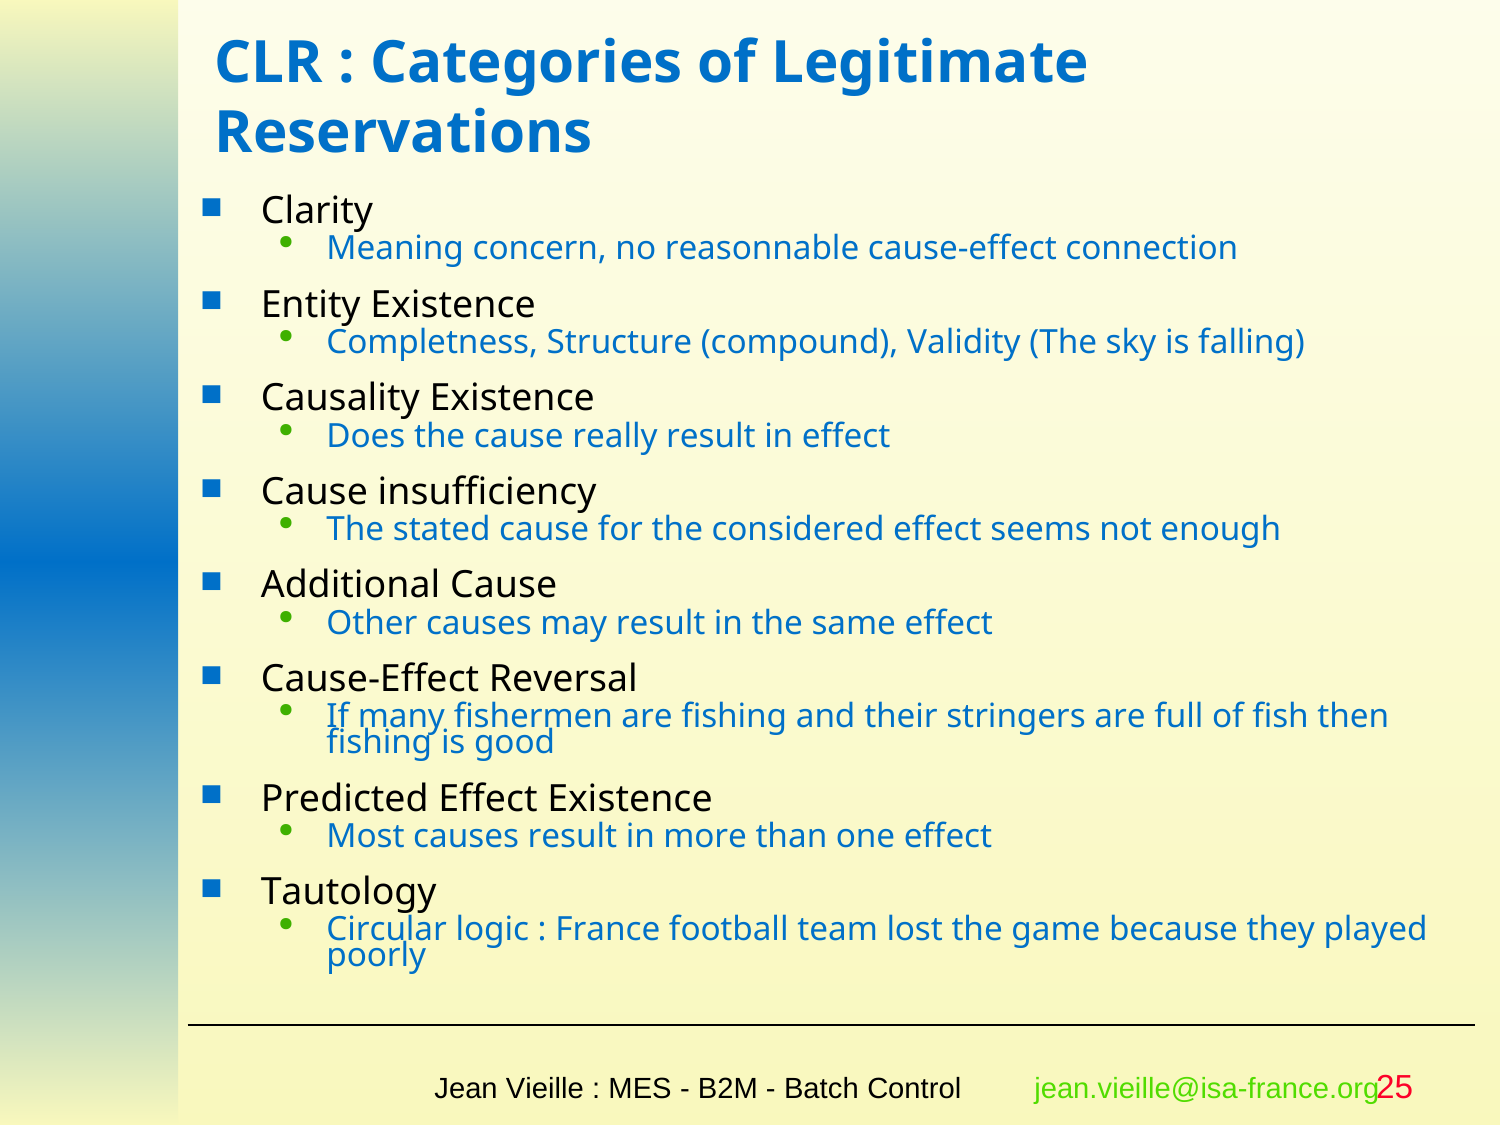

# CLR : Categories of Legitimate Reservations
Clarity
Meaning concern, no reasonnable cause-effect connection
Entity Existence
Completness, Structure (compound), Validity (The sky is falling)
Causality Existence
Does the cause really result in effect
Cause insufficiency
The stated cause for the considered effect seems not enough
Additional Cause
Other causes may result in the same effect
Cause-Effect Reversal
If many fishermen are fishing and their stringers are full of fish then fishing is good
Predicted Effect Existence
Most causes result in more than one effect
Tautology
Circular logic : France football team lost the game because they played poorly